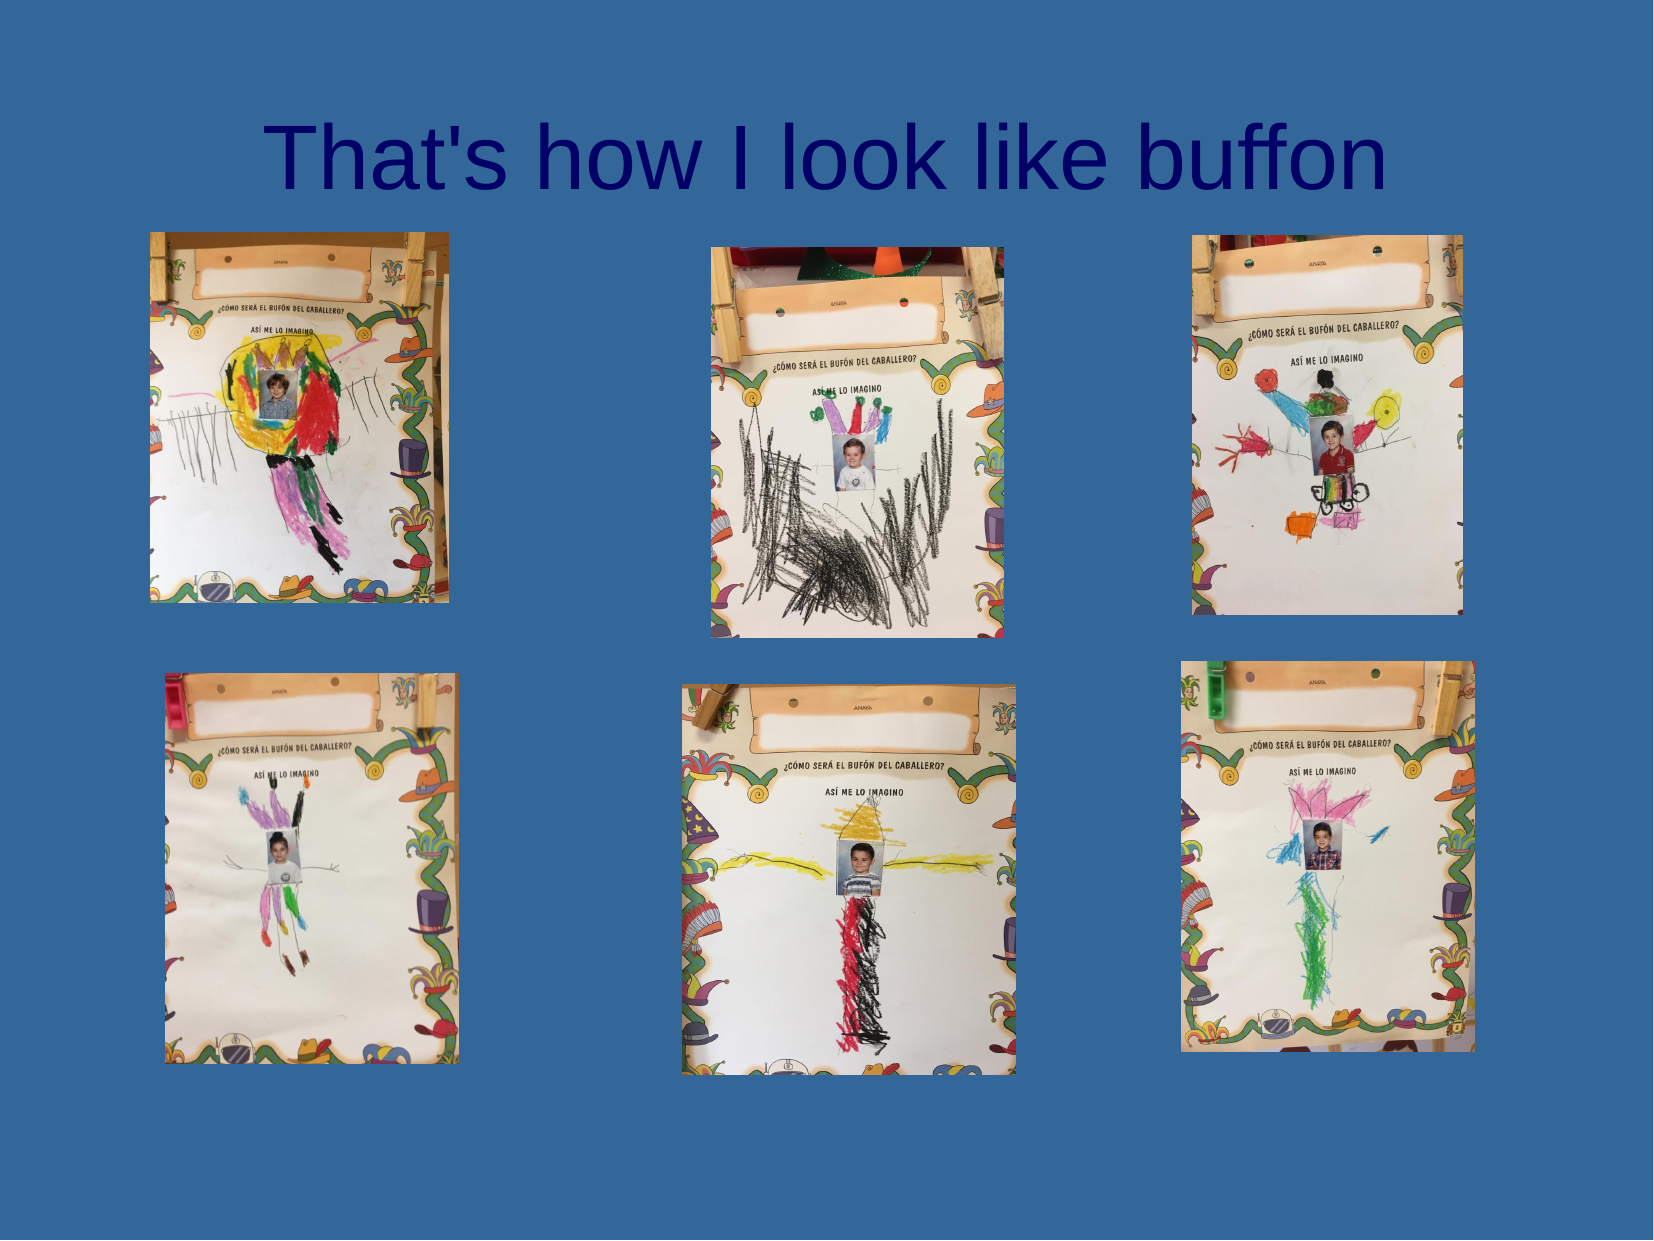

# That's how I look like buffon